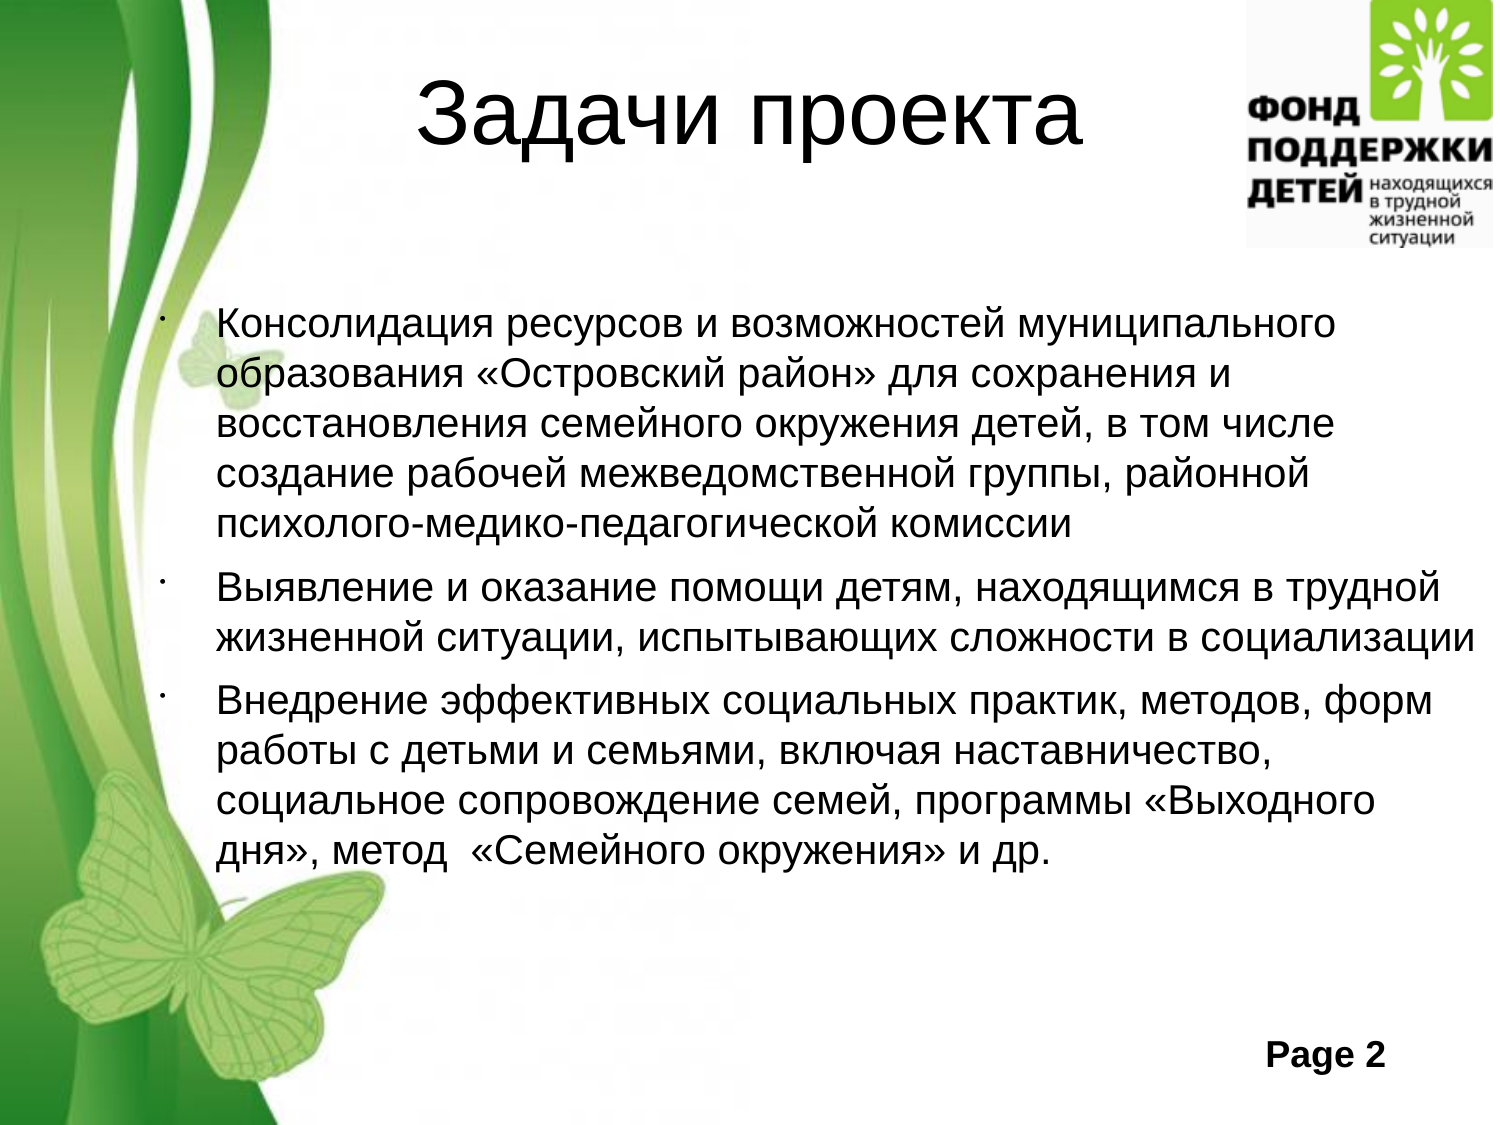

# Задачи проекта
Консолидация ресурсов и возможностей муниципального образования «Островский район» для сохранения и восстановления семейного окружения детей, в том числе создание рабочей межведомственной группы, районной психолого-медико-педагогической комиссии
Выявление и оказание помощи детям, находящимся в трудной жизненной ситуации, испытывающих сложности в социализации
Внедрение эффективных социальных практик, методов, форм работы с детьми и семьями, включая наставничество, социальное сопровождение семей, программы «Выходного дня», метод «Семейного окружения» и др.